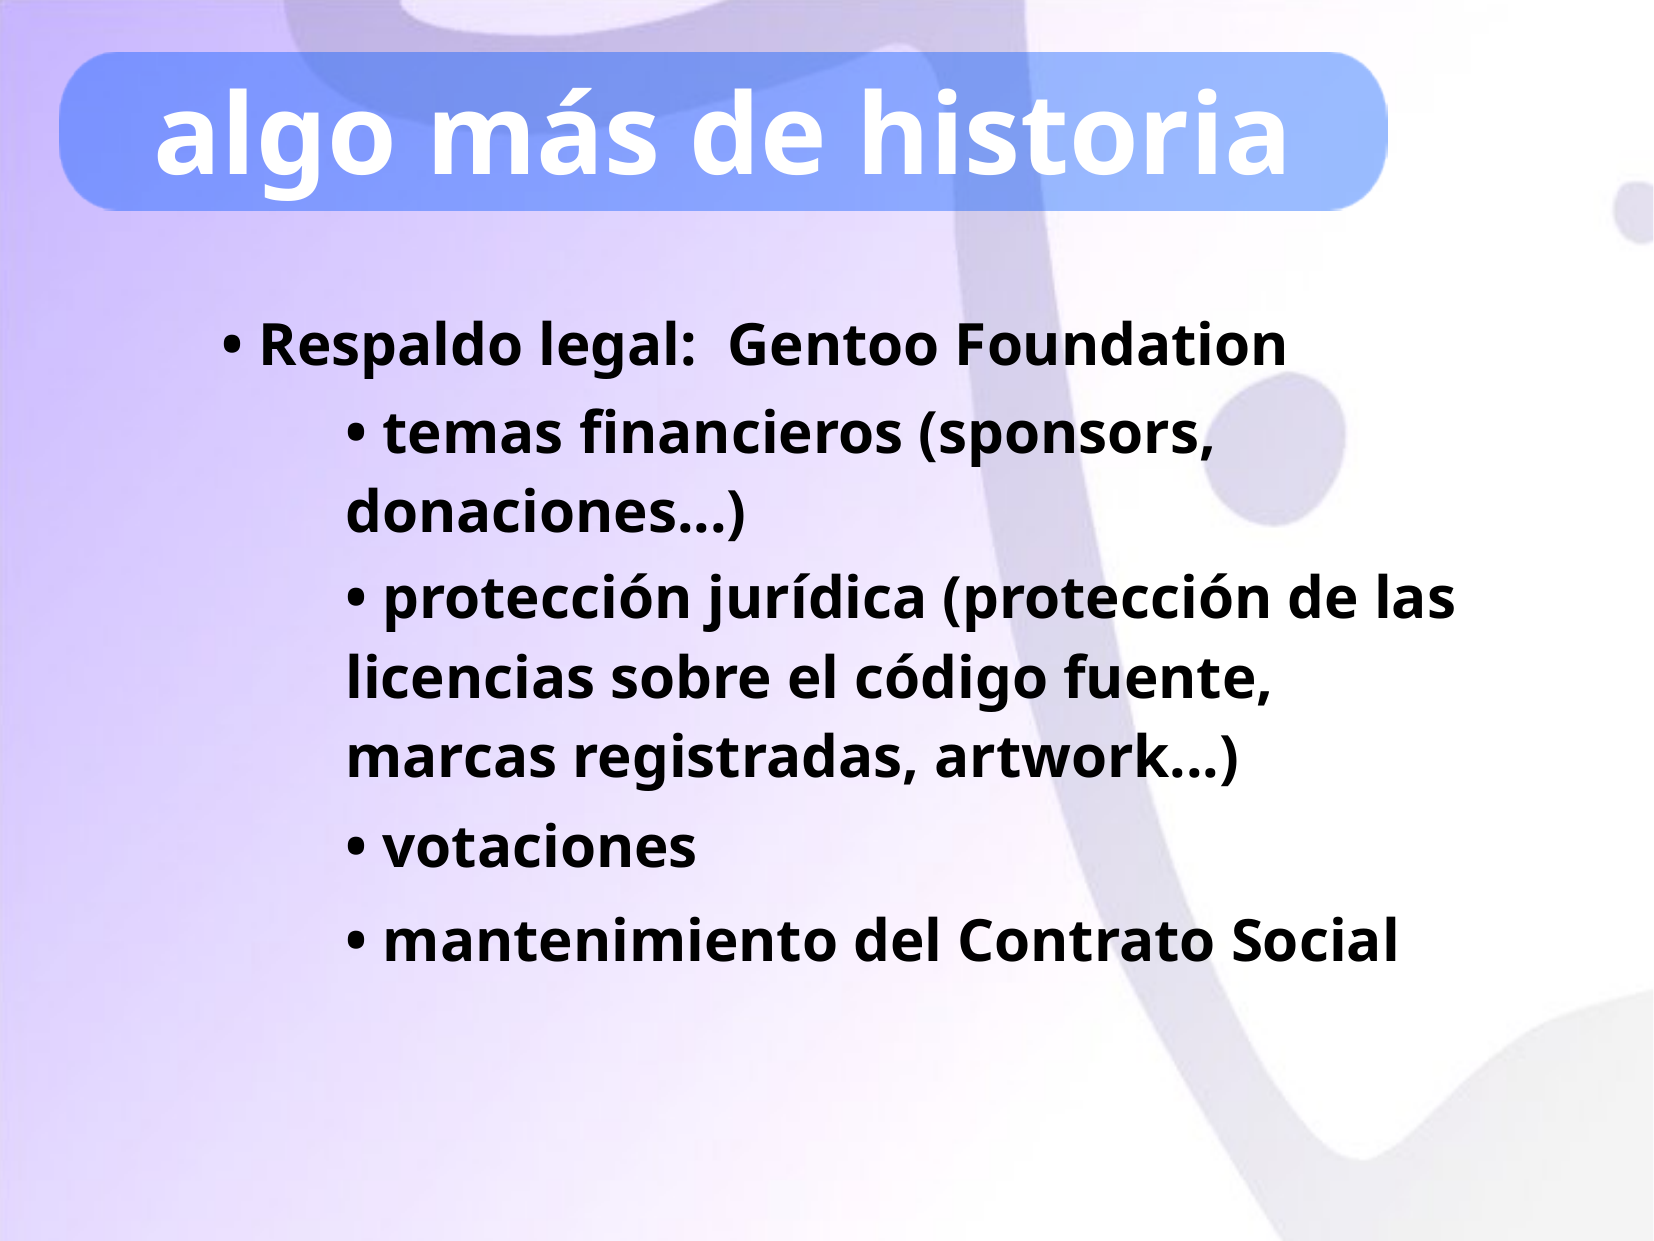

algo más de historia
• Respaldo legal: Gentoo Foundation
• temas financieros (sponsors, donaciones...)
• protección jurídica (protección de las licencias sobre el código fuente, marcas registradas, artwork...)
• votaciones
• mantenimiento del Contrato Social